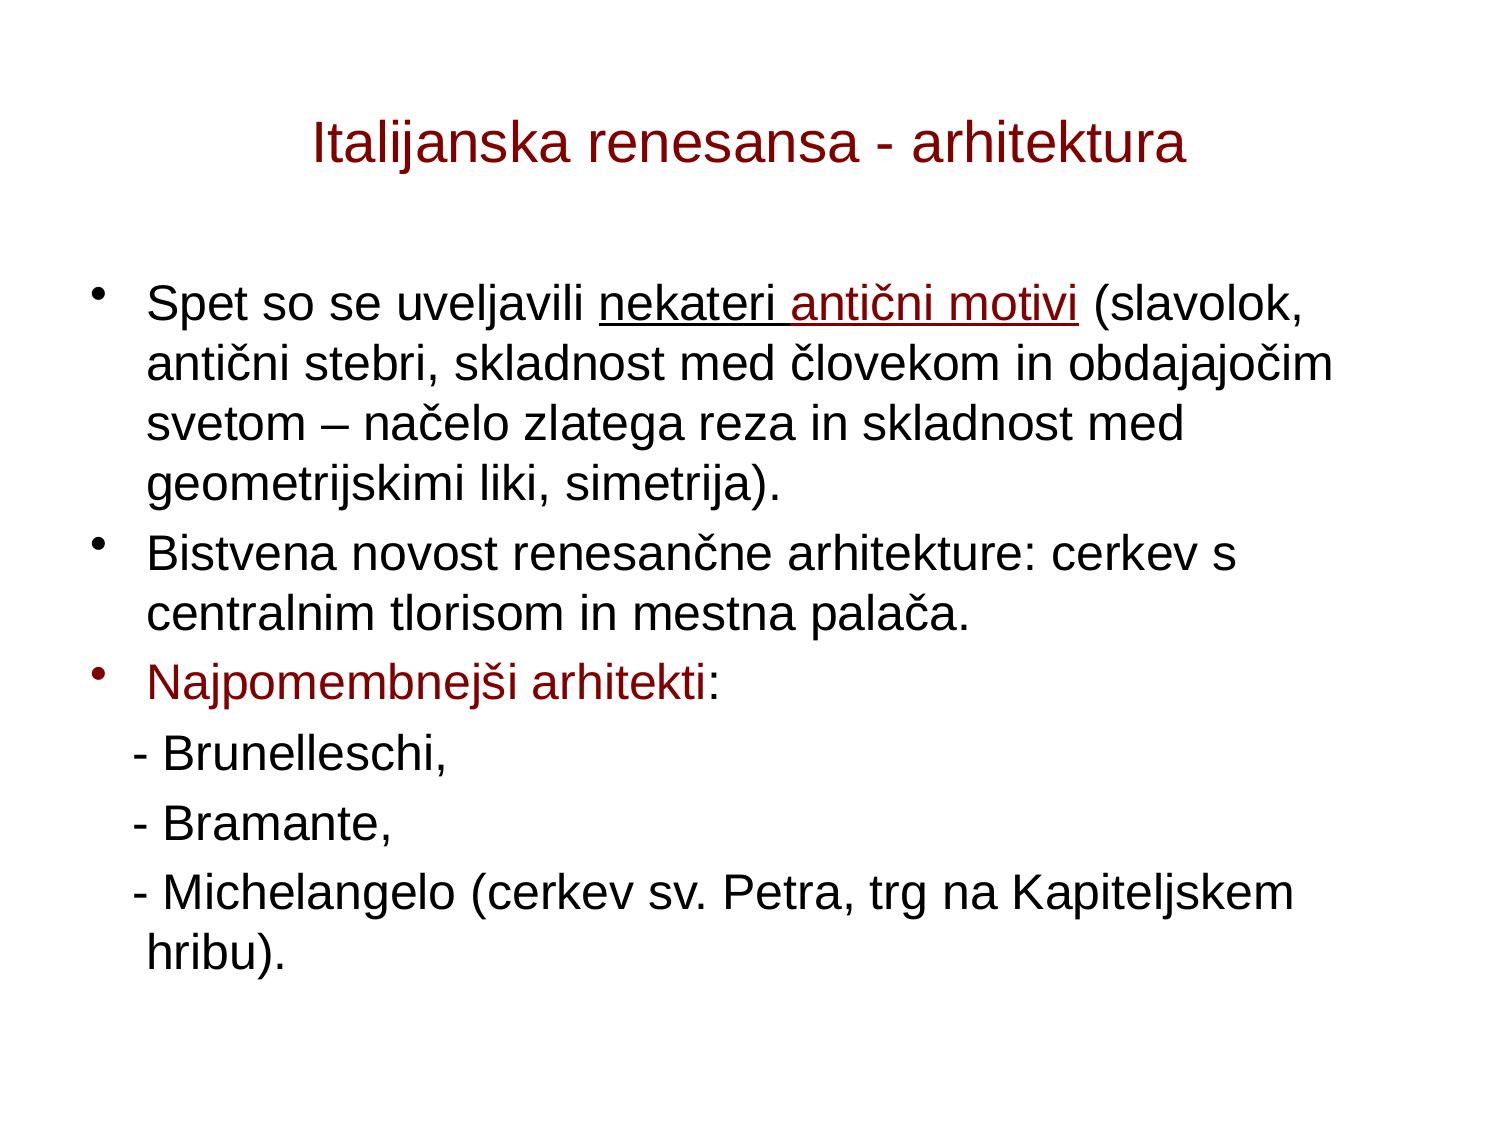

# Italijanska renesansa - arhitektura
Spet so se uveljavili nekateri antični motivi (slavolok, antični stebri, skladnost med človekom in obdajajočim svetom – načelo zlatega reza in skladnost med geometrijskimi liki, simetrija).
Bistvena novost renesančne arhitekture: cerkev s centralnim tlorisom in mestna palača.
Najpomembnejši arhitekti:
 - Brunelleschi,
 - Bramante,
 - Michelangelo (cerkev sv. Petra, trg na Kapiteljskem hribu).